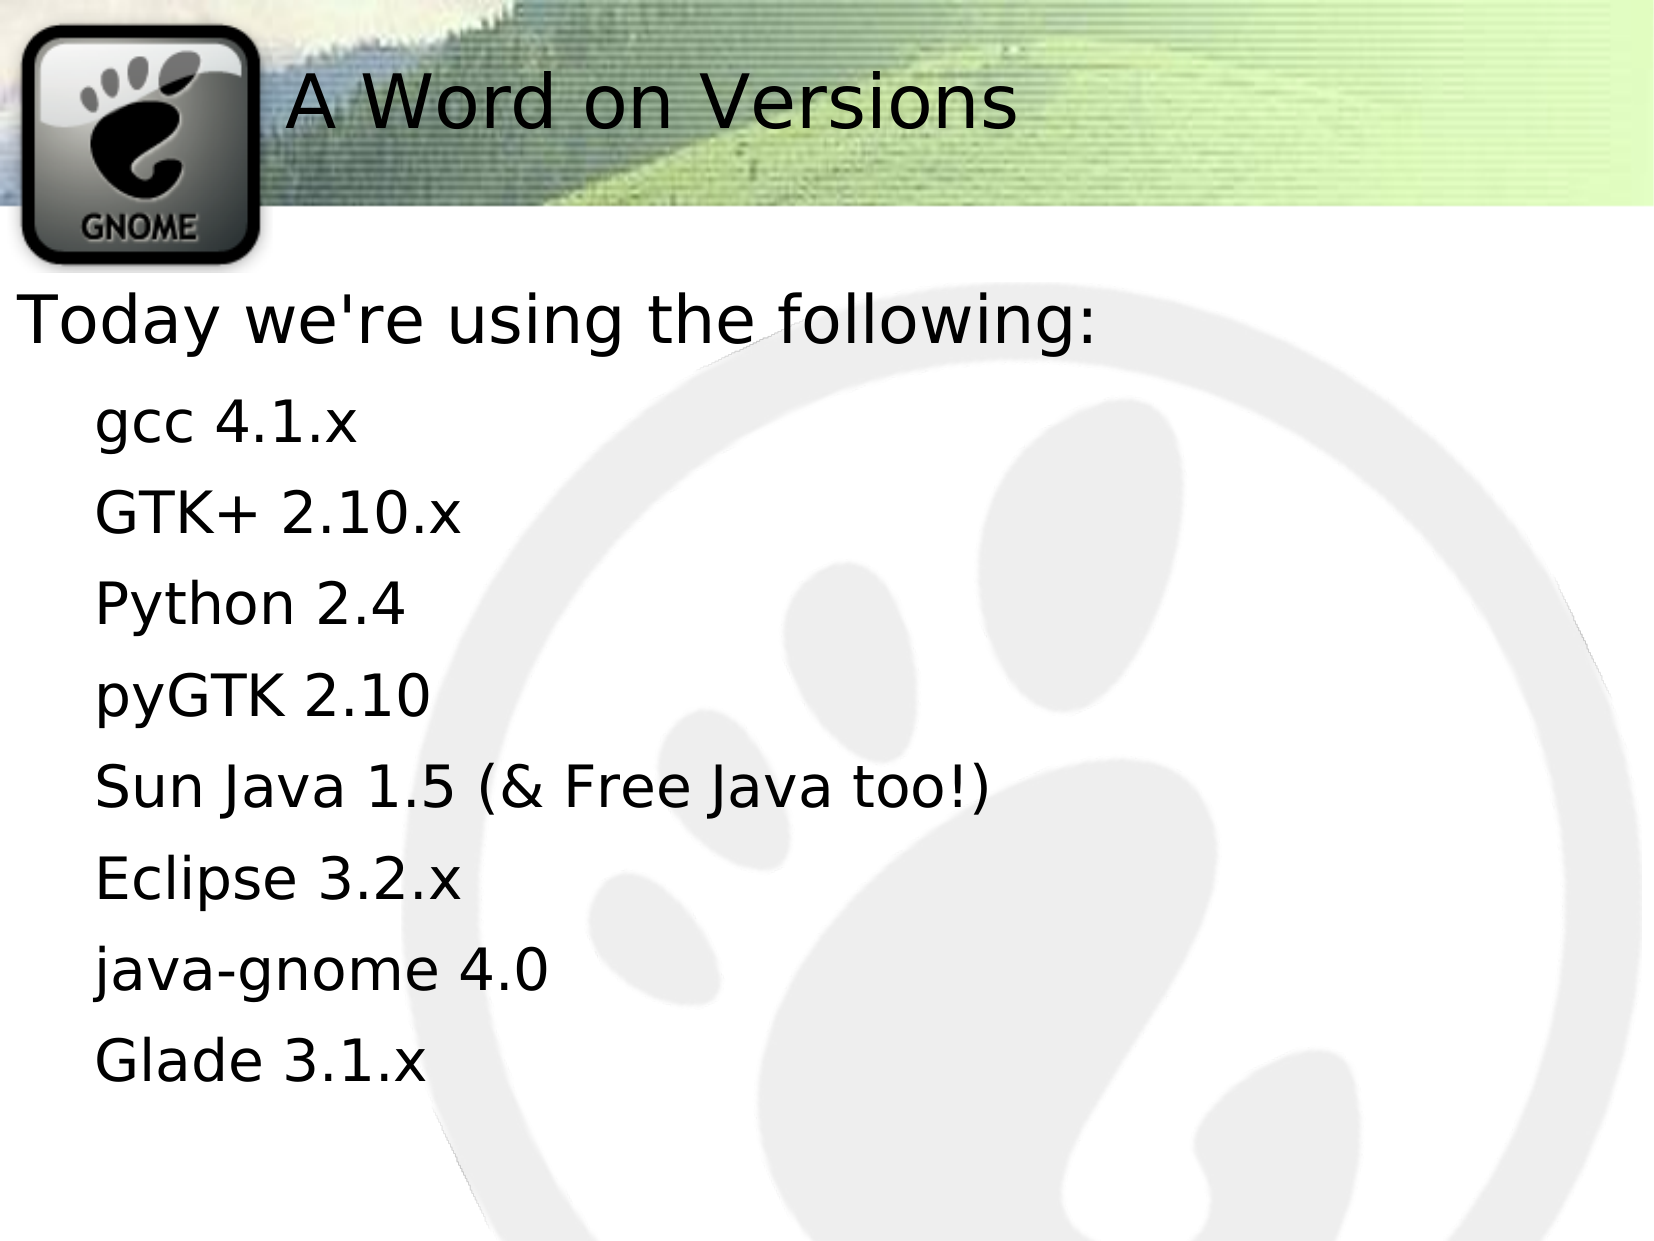

# A Word on Versions
Today we're using the following:
gcc 4.1.x
GTK+ 2.10.x
Python 2.4
pyGTK 2.10
Sun Java 1.5 (& Free Java too!)
Eclipse 3.2.x
java-gnome 4.0
Glade 3.1.x